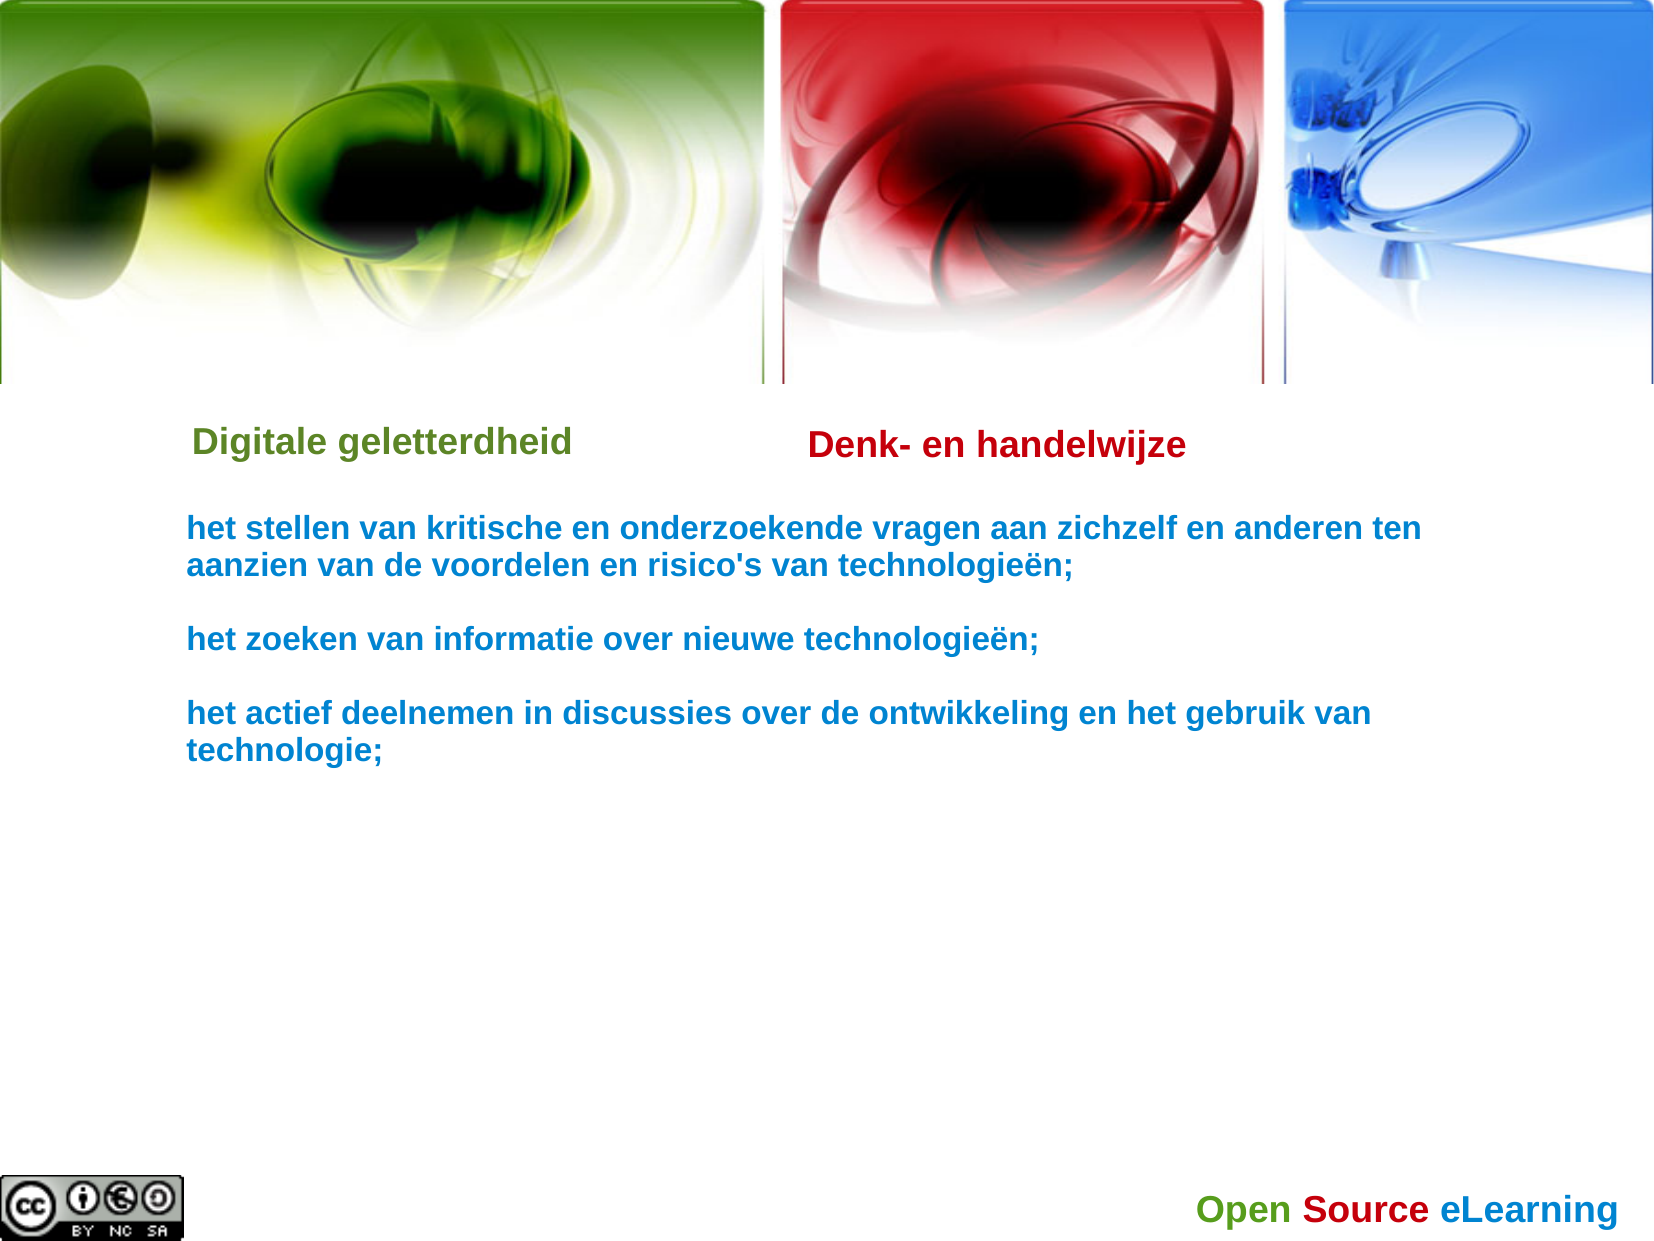

Digitale geletterdheid
Denk- en handelwijze
het stellen van kritische en onderzoekende vragen aan zichzelf en anderen ten aanzien van de voordelen en risico's van technologieën;
het zoeken van informatie over nieuwe technologieën;
het actief deelnemen in discussies over de ontwikkeling en het gebruik van technologie;
Open Source eLearning